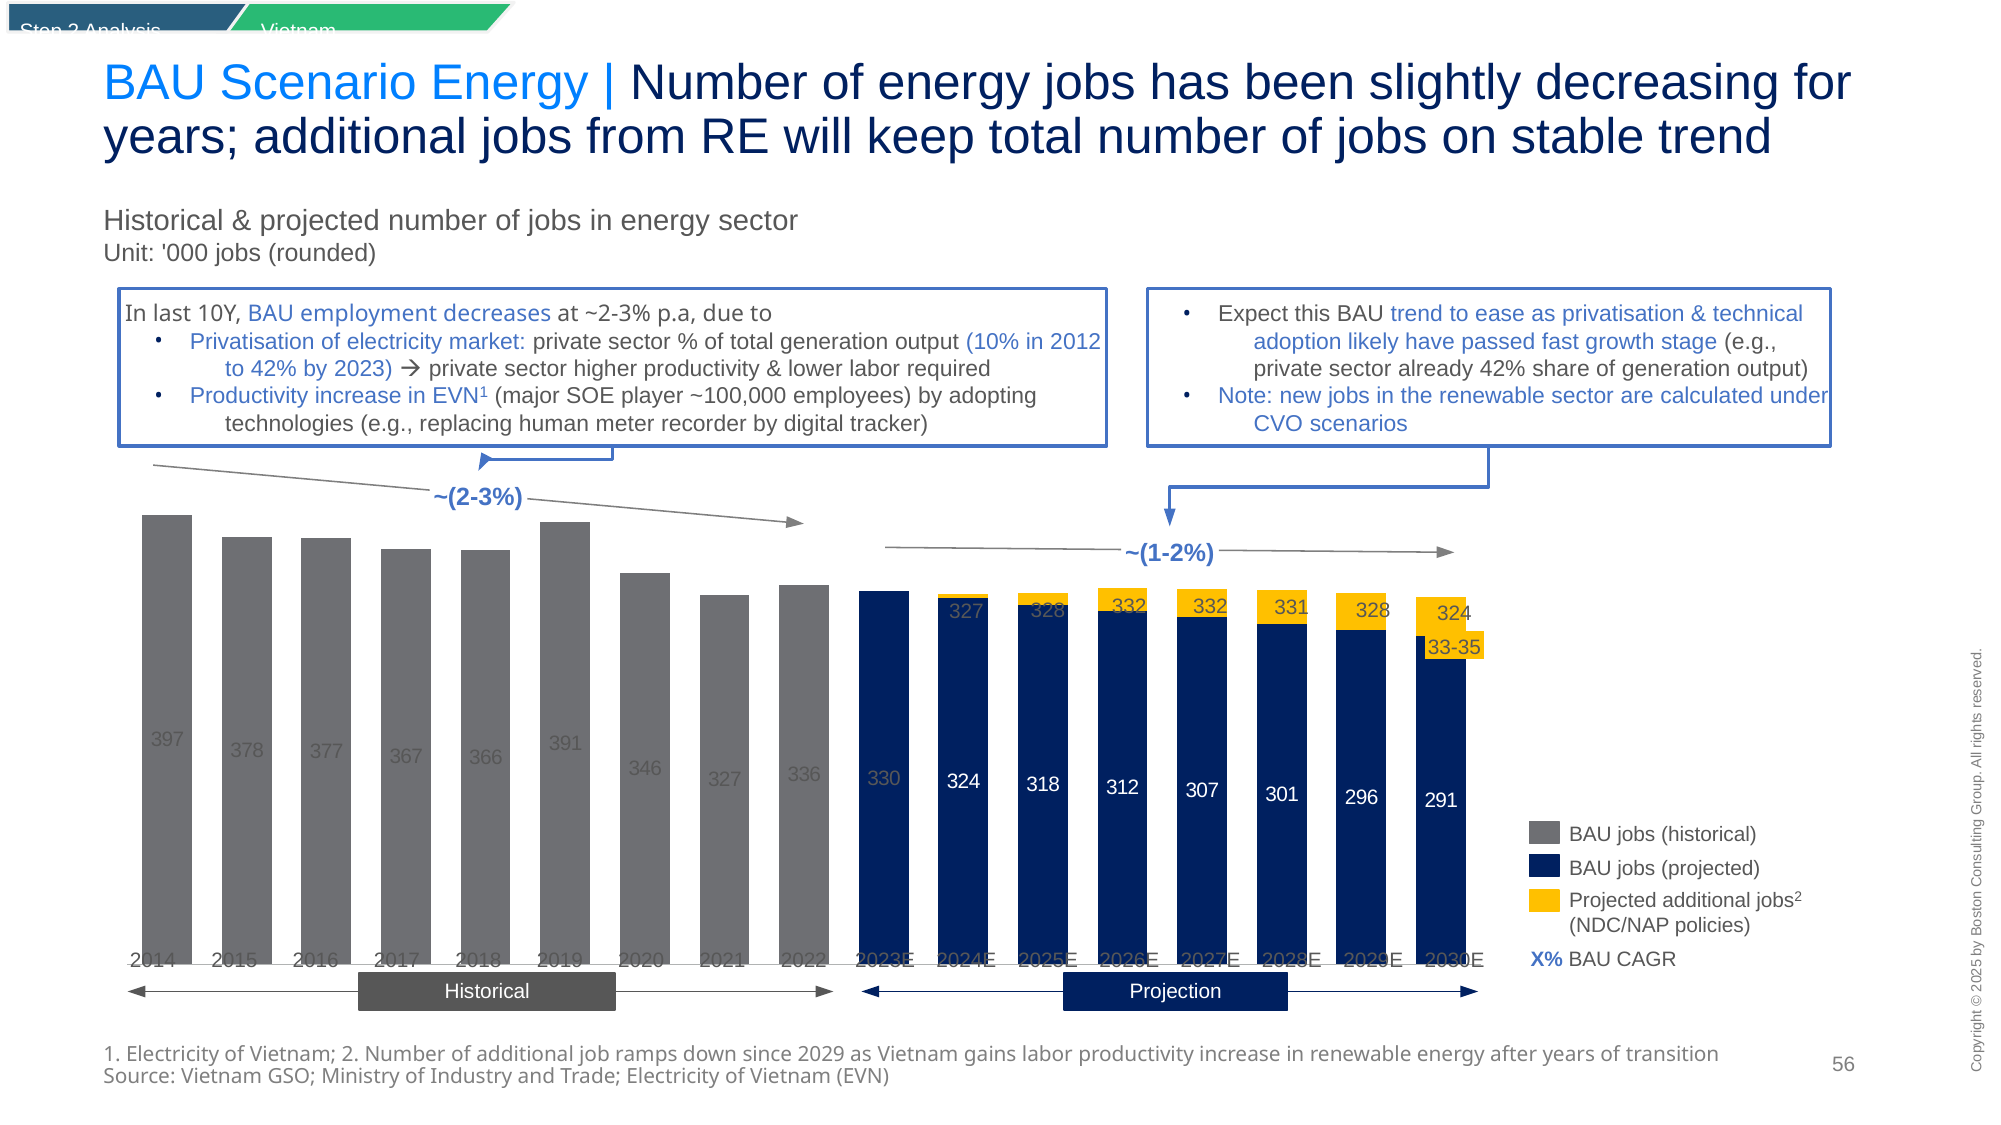

Step 2 Analysis
Vietnam
# BAU Scenario Energy | Number of energy jobs has been slightly decreasing for years; additional jobs from RE will keep total number of jobs on stable trend
Historical & projected number of jobs in energy sector
Unit: '000 jobs (rounded)
 In last 10Y, BAU employment decreases at ~2-3% p.a, due to
Privatisation of electricity market: private sector % of total generation output (10% in 2012 to 42% by 2023)  private sector higher productivity & lower labor required
Productivity increase in EVN1 (major SOE player ~100,000 employees) by adopting technologies (e.g., replacing human meter recorder by digital tracker)
Expect this BAU trend to ease as privatisation & technical adoption likely have passed fast growth stage (e.g., private sector already 42% share of generation output)
Note: new jobs in the renewable sector are calculated under CVO scenarios
~(2-3%)
### Chart
| Category | Series1 | Series2 |
|---|---|---|
| 1 | 397.4 | None |
| 2 | 378.1 | None |
| 3 | 376.6 | None |
| 4 | 367.3 | None |
| 5 | 365.8 | None |
| 6 | 390.7 | None |
| 7 | 345.75 | None |
| 8 | 326.5 | None |
| 9 | 335.63 | None |
| 10 | 329.631526652466 | None |
| 11 | 323.740259700371 | 3.19469067174396 |
| 12 | 317.954283120993 | 10.0 |
| 13 | 312.271715135308 | 20.0 |
| 14 | 306.690707595971 | 25.0 |
| 15 | 301.209445386243 | 30.0 |
| 16 | 295.826145829664 | 32.0 |
| 17 | 290.539058110262 | 33.8924914238397 |~(1-2%)
332
332
331
328
328
327
324
33-35
BAU jobs (historical)
BAU jobs (projected)
Projected additional jobs2 (NDC/NAP policies)
2014
2015
2016
2017
2018
2019
2020
2021
2022
2023E
2024E
2025E
2026E
2027E
2028E
2029E
2030E
X%
BAU CAGR
Projection
Historical
1. Electricity of Vietnam; 2. Number of additional job ramps down since 2029 as Vietnam gains labor productivity increase in renewable energy after years of transition
Source: Vietnam GSO; Ministry of Industry and Trade; Electricity of Vietnam (EVN)